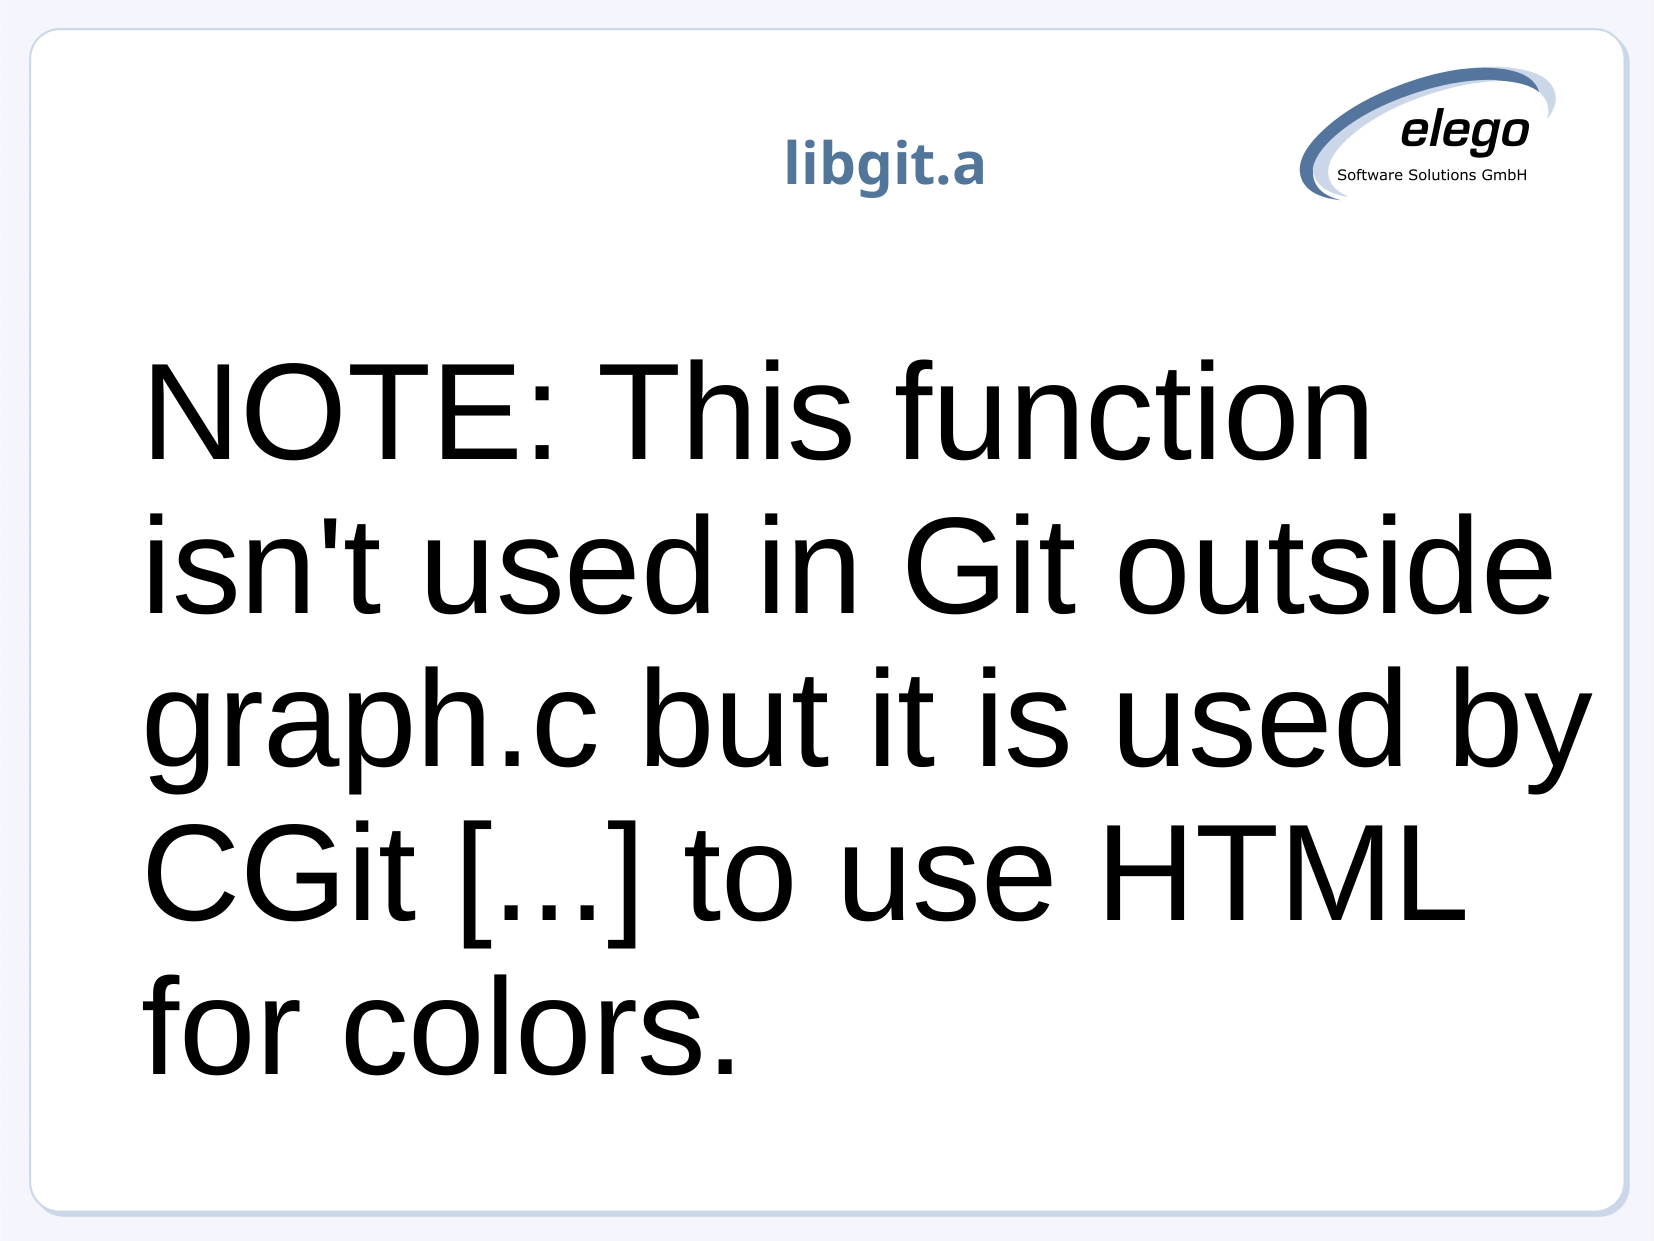

# libgit.a
NOTE: This function isn't used in Git outside graph.c but it is used by CGit [...] to use HTML for colors.